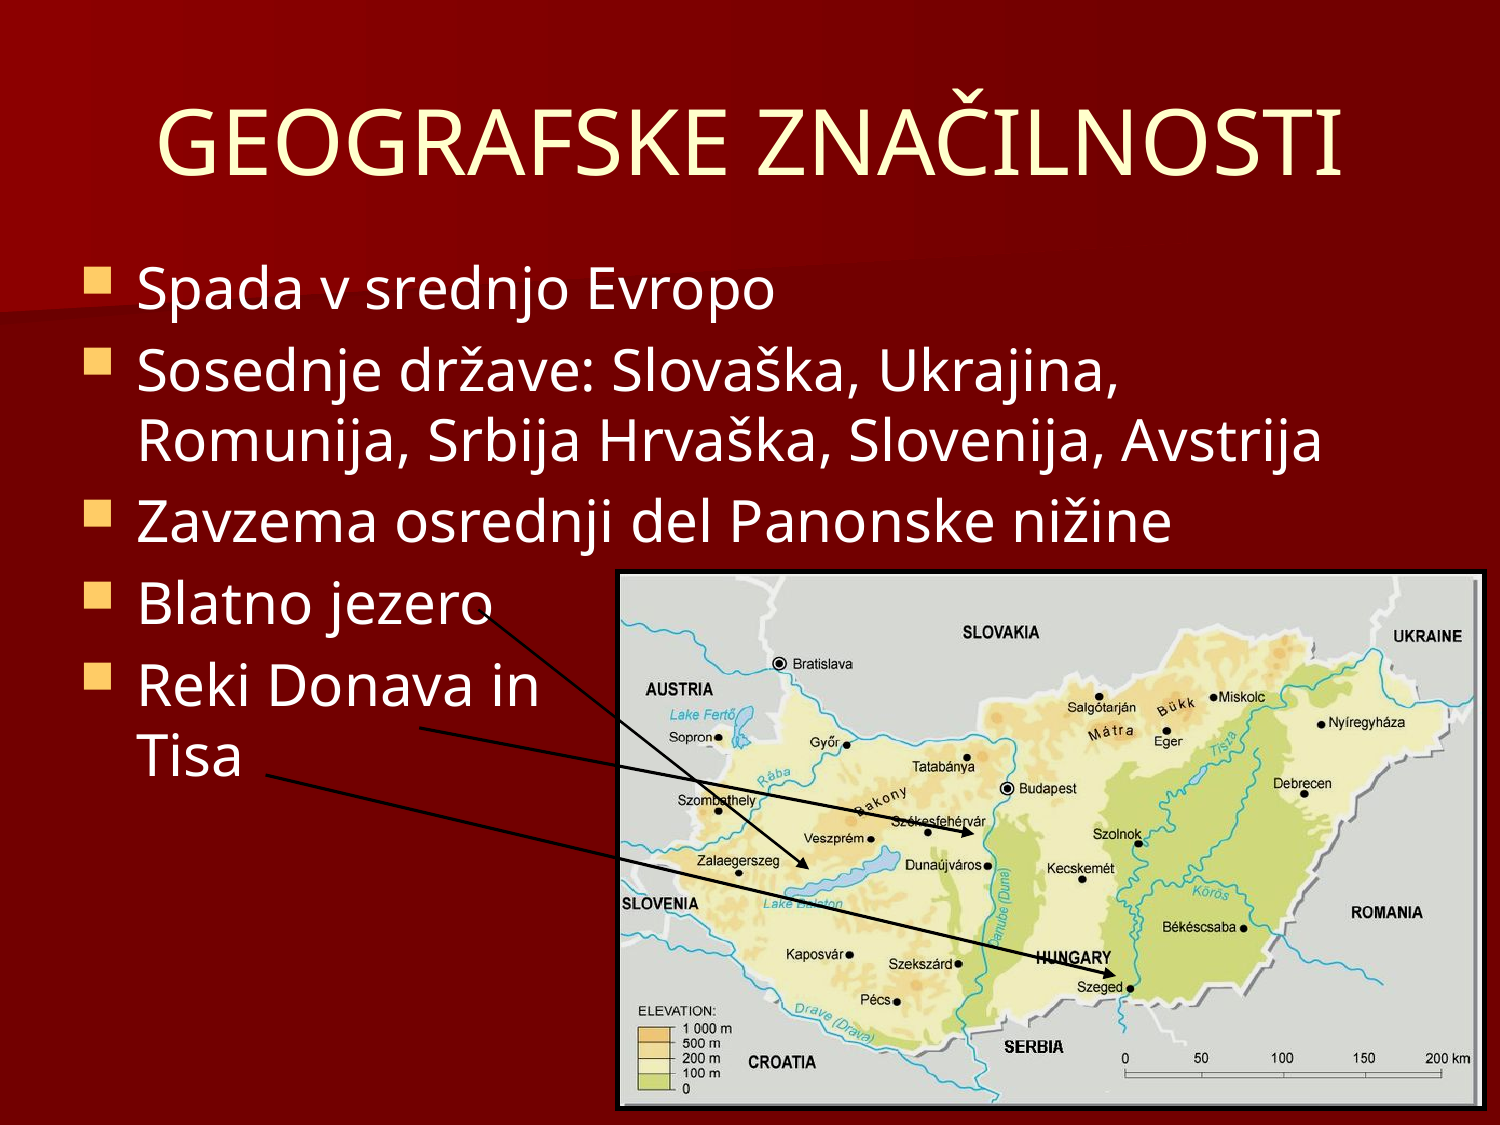

# GEOGRAFSKE ZNAČILNOSTI
Spada v srednjo Evropo
Sosednje države: Slovaška, Ukrajina, Romunija, Srbija Hrvaška, Slovenija, Avstrija
Zavzema osrednji del Panonske nižine
Blatno jezero
Reki Donava in
Tisa